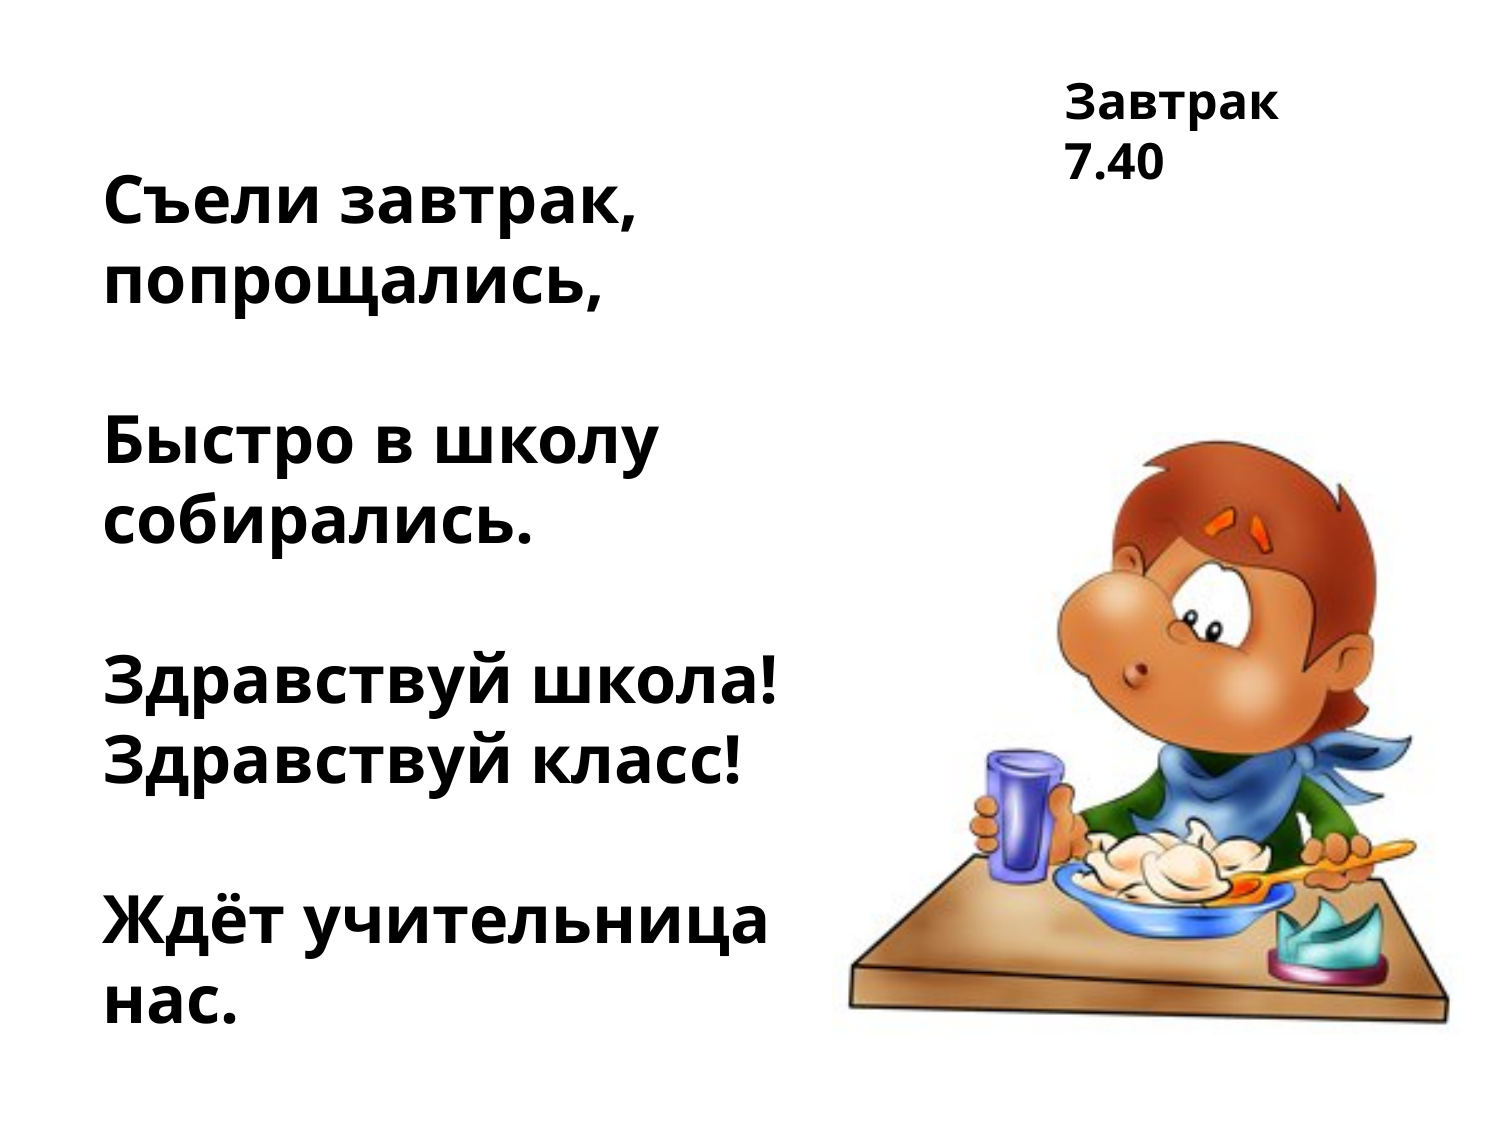

Завтрак 7.40
Съели завтрак, попрощались,
 Быстро в школу собирались.
 Здравствуй школа! Здравствуй класс!
 Ждёт учительница нас.